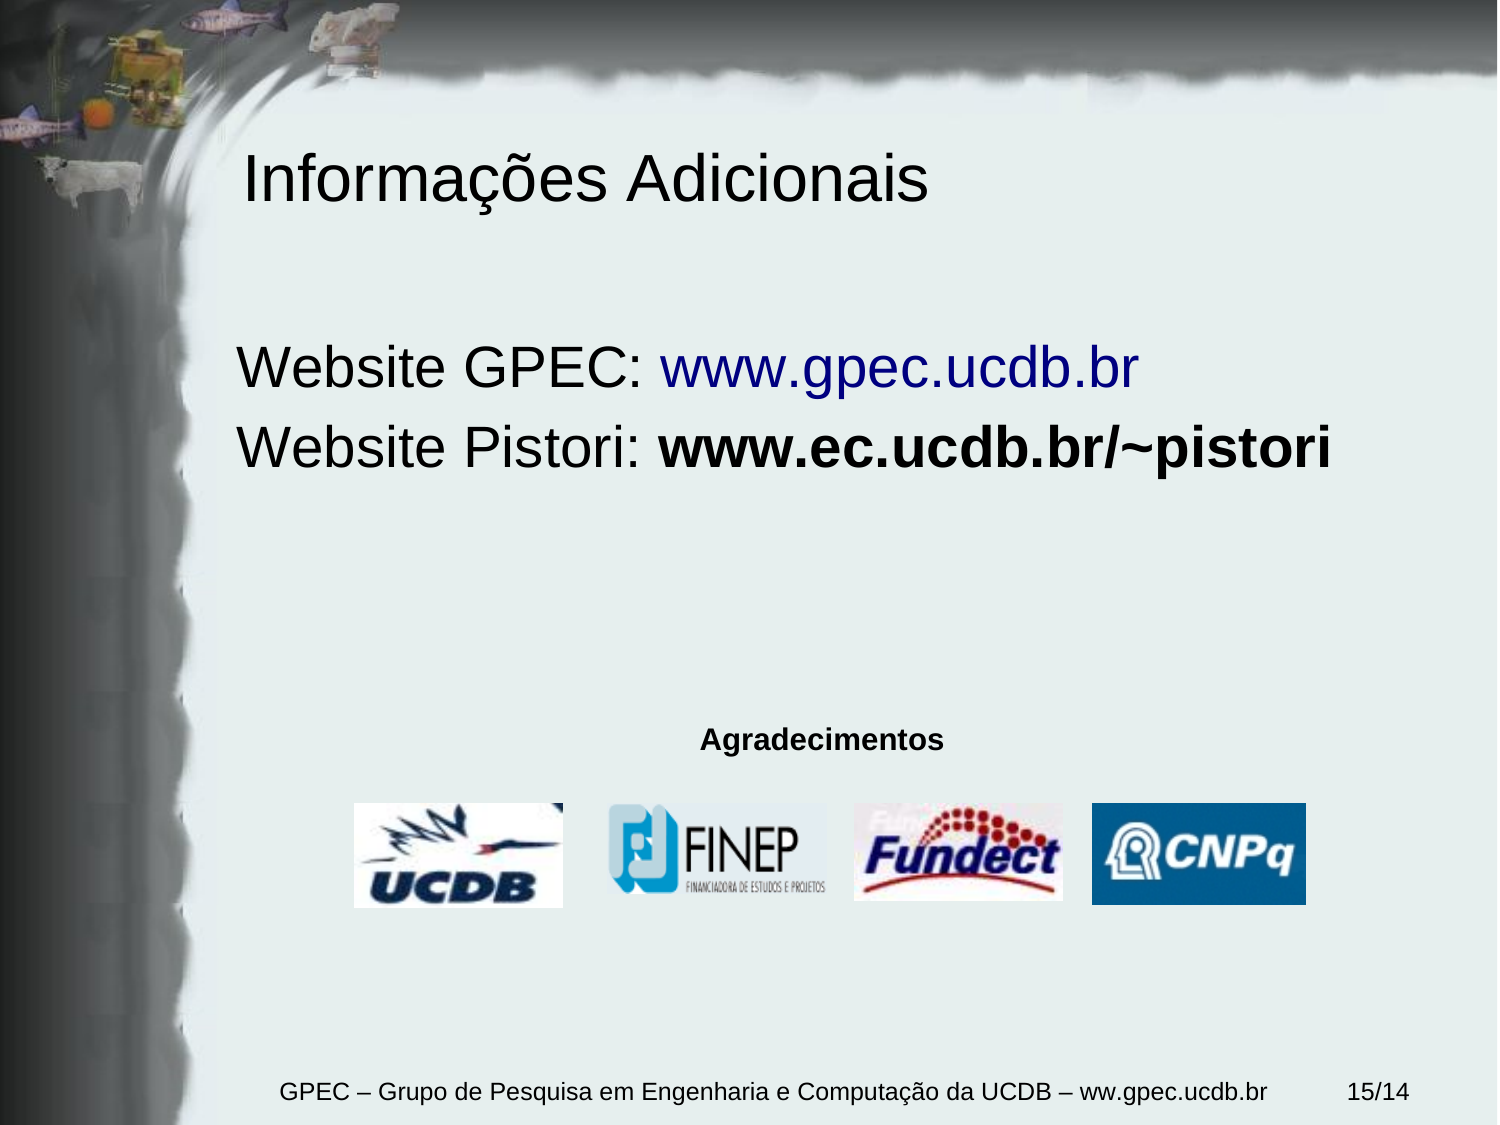

# Informações Adicionais
Website GPEC: www.gpec.ucdb.br
Website Pistori: www.ec.ucdb.br/~pistori
Agradecimentos